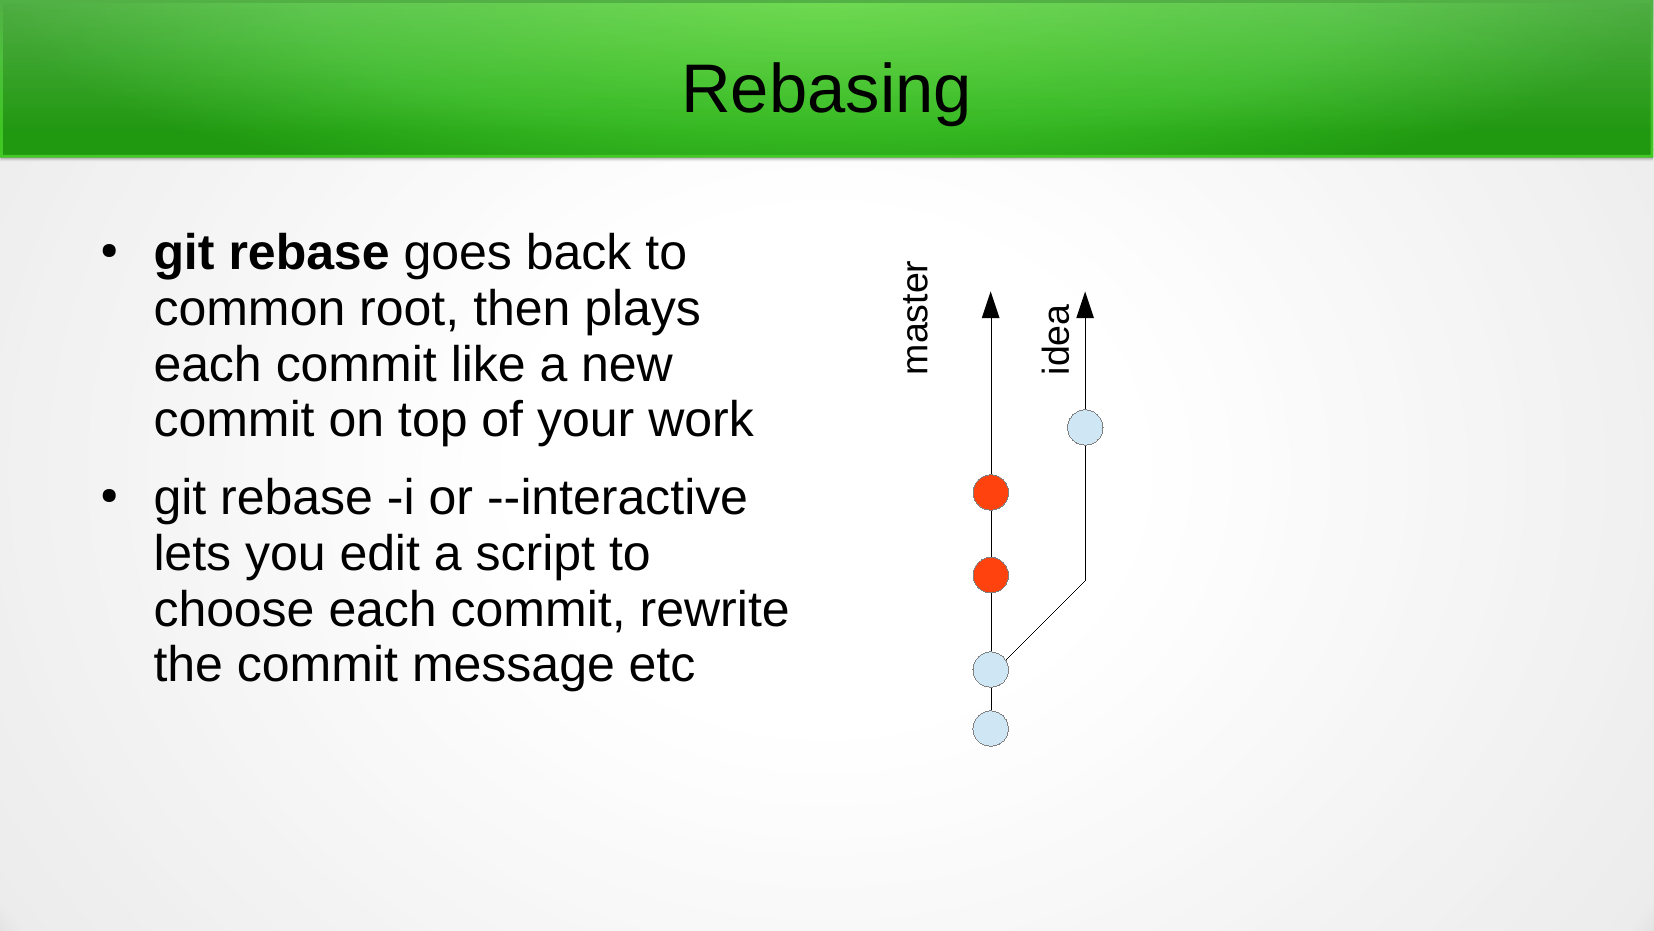

# Rebasing
git rebase goes back to common root, then plays each commit like a new commit on top of your work
git rebase -i or --interactive lets you edit a script to choose each commit, rewrite the commit message etc
master
idea